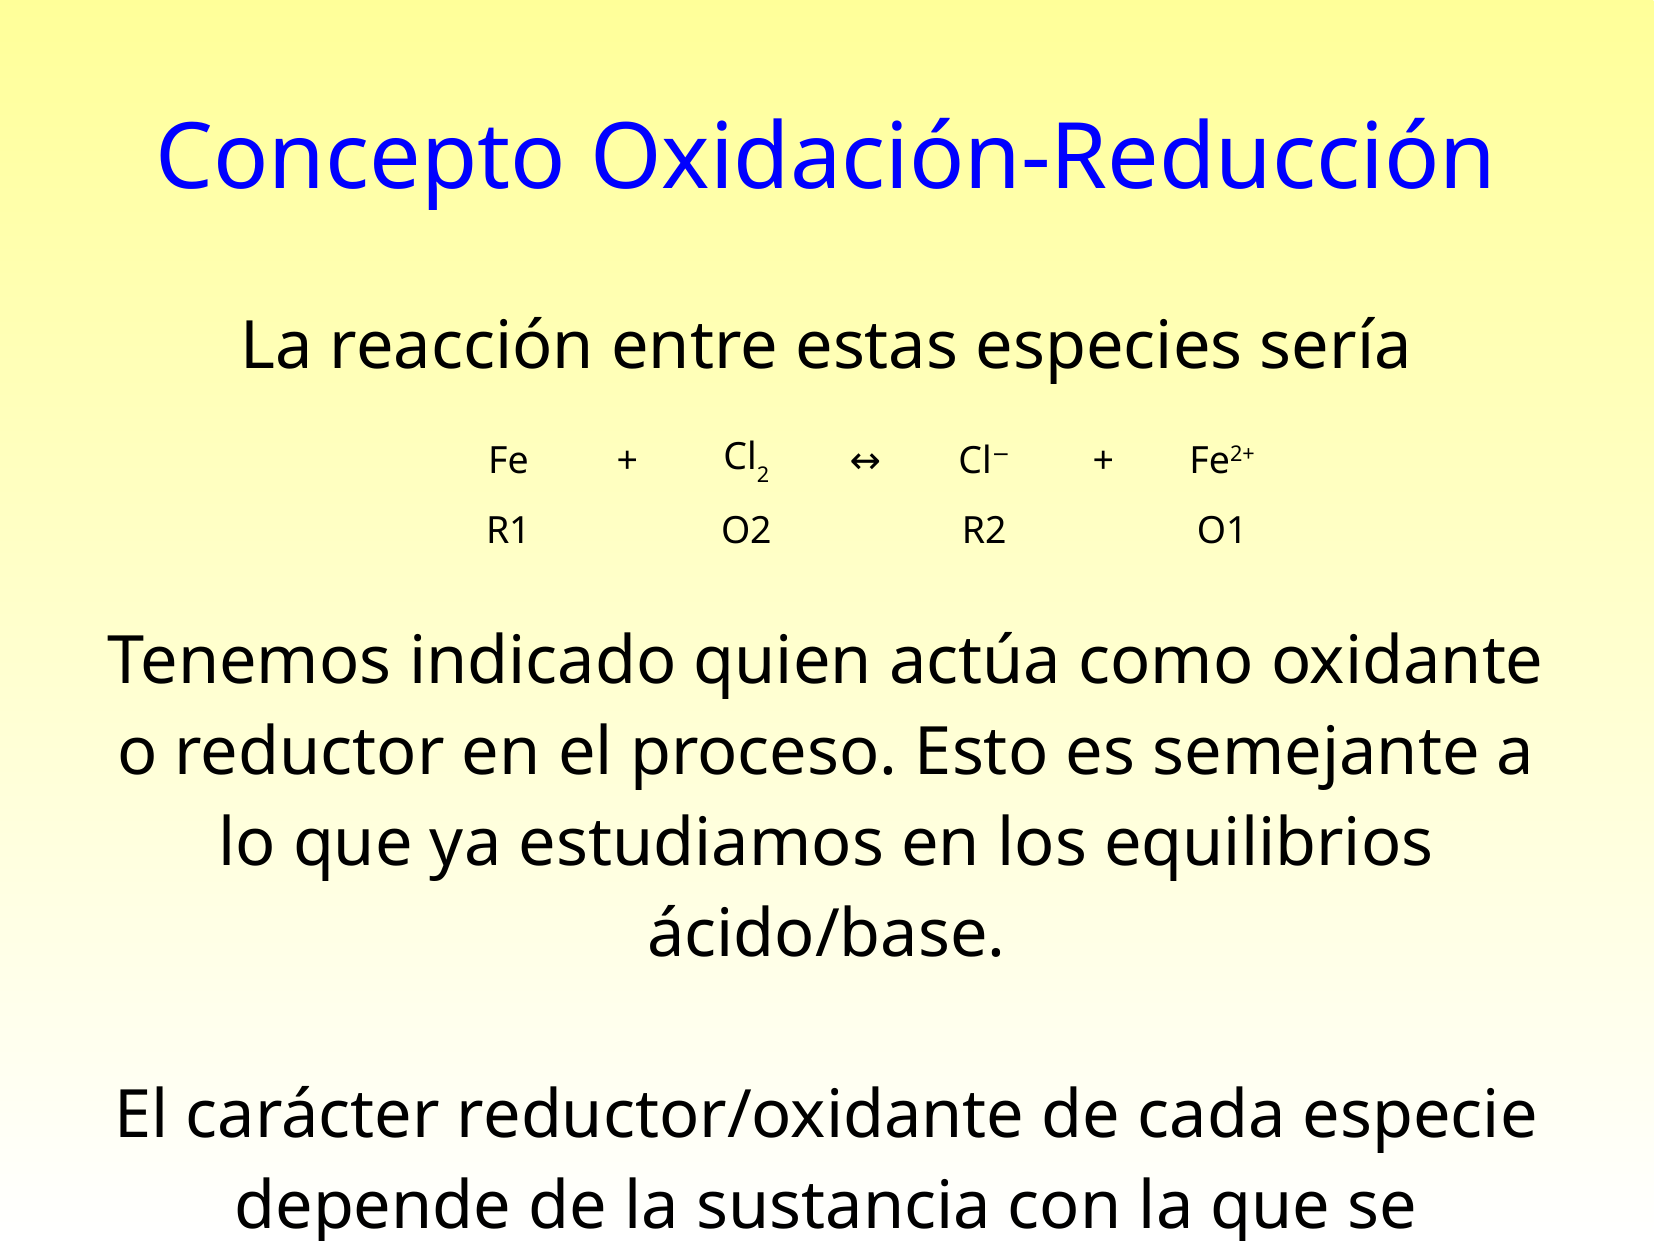

# Concepto Oxidación-Reducción
La reacción entre estas especies sería
Tenemos indicado quien actúa como oxidante o reductor en el proceso. Esto es semejante a lo que ya estudiamos en los equilibrios ácido/base.
El carácter reductor/oxidante de cada especie depende de la sustancia con la que se combine.
| Fe | + | Cl2 | ↔ | Cl− | + | Fe2+ |
| --- | --- | --- | --- | --- | --- | --- |
| R1 | | O2 | | R2 | | O1 |